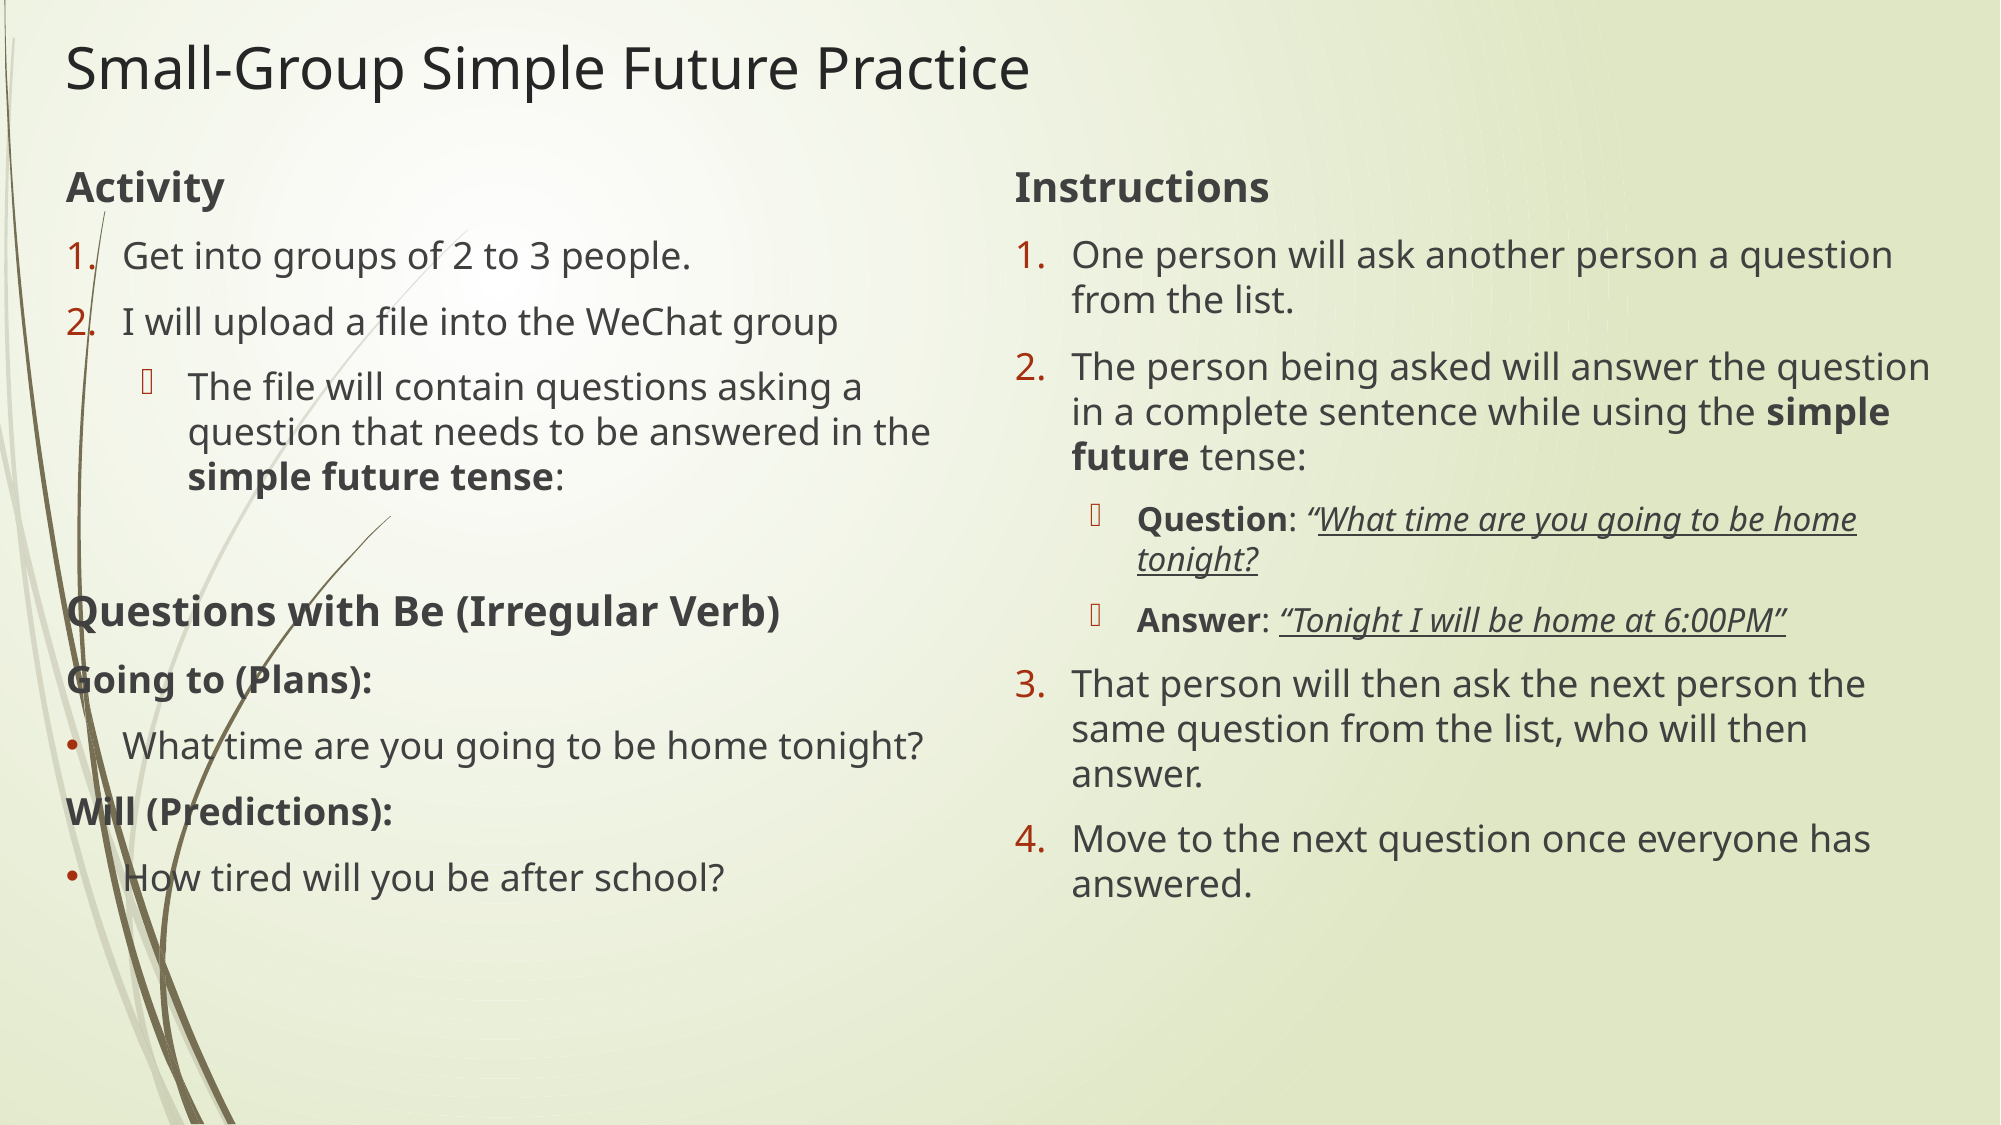

# Small-Group Simple Future Practice
Activity
Get into groups of 2 to 3 people.
I will upload a file into the WeChat group
The file will contain questions asking a question that needs to be answered in the simple future tense:
Questions with Be (Irregular Verb)
Going to (Plans):
What time are you going to be home tonight?
Will (Predictions):
How tired will you be after school?
Instructions
One person will ask another person a question from the list.
The person being asked will answer the question in a complete sentence while using the simple future tense:
Question: “What time are you going to be home tonight?
Answer: “Tonight I will be home at 6:00PM”
That person will then ask the next person the same question from the list, who will then answer.
Move to the next question once everyone has answered.